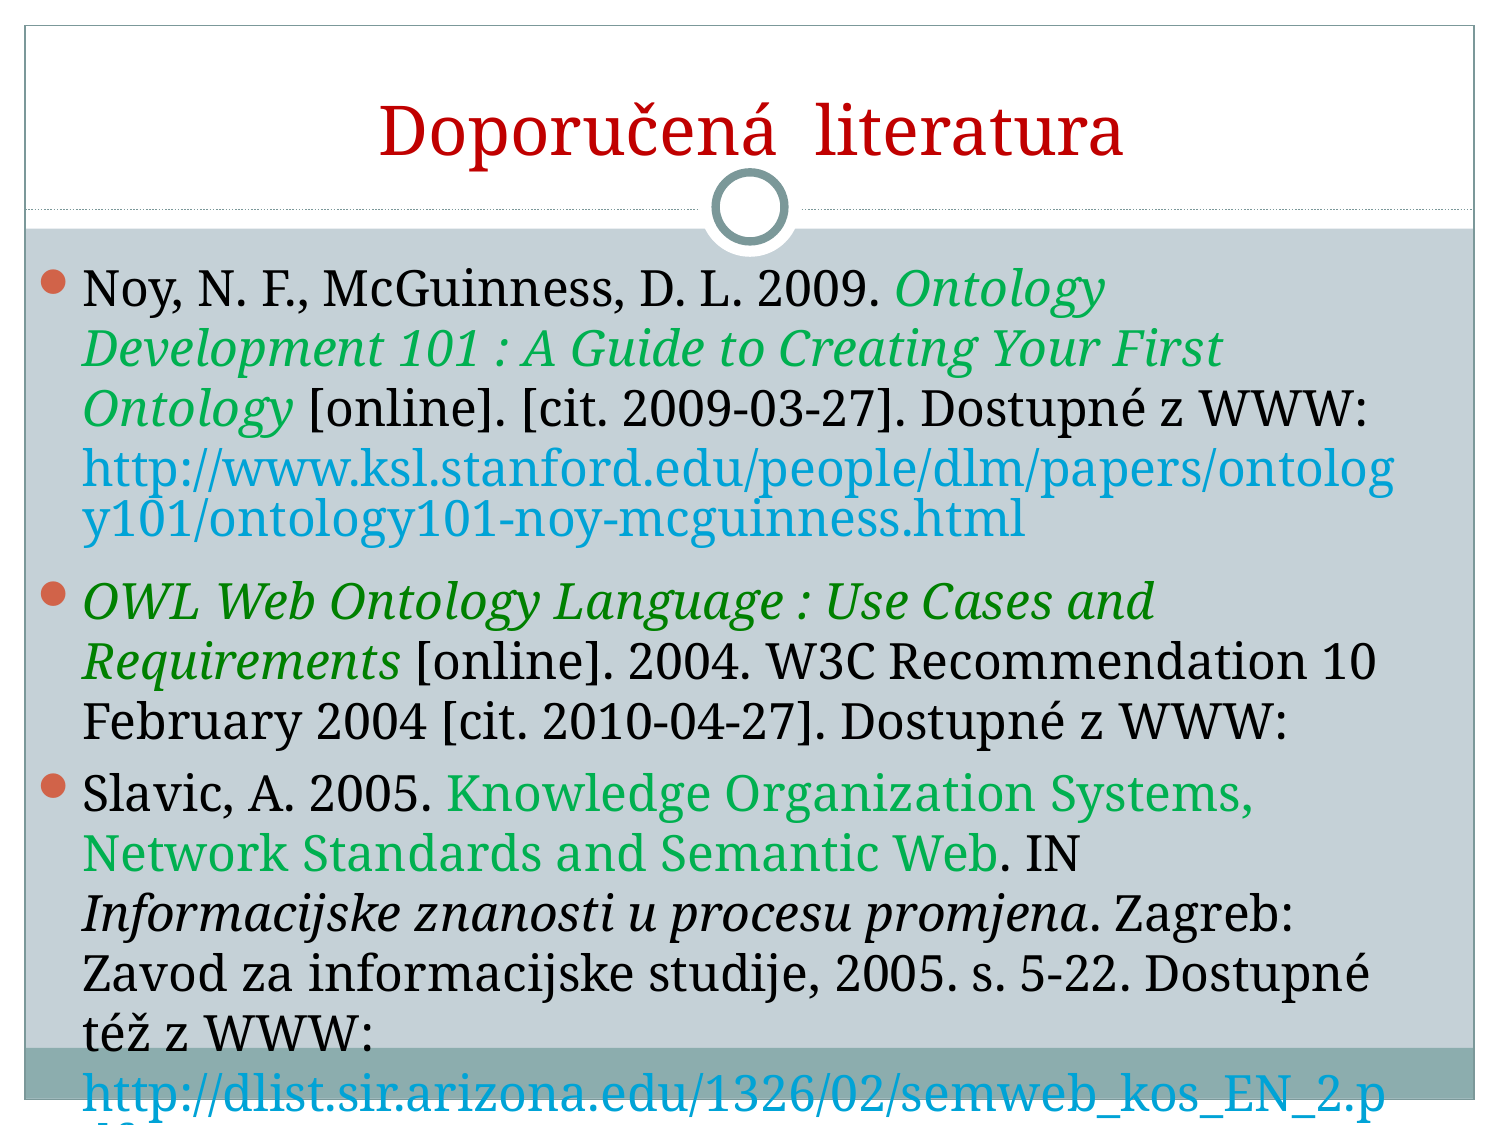

#
Doporučená literatura
Noy, N. F., McGuinness, D. L. 2009. Ontology Development 101 : A Guide to Creating Your First Ontology [online]. [cit. 2009-03-27]. Dostupné z WWW: http://www.ksl.stanford.edu/people/dlm/papers/ontology101/ontology101-noy-mcguinness.html
OWL Web Ontology Language : Use Cases and Requirements [online]. 2004. W3C Recommendation 10 February 2004 [cit. 2010-04-27]. Dostupné z WWW:
Slavic, A. 2005. Knowledge Organization Systems, Network Standards and Semantic Web. IN Informacijske znanosti u procesu promjena. Zagreb: Zavod za informacijske studije, 2005. s. 5-22. Dostupné též z WWW: http://dlist.sir.arizona.edu/1326/02/semweb_kos_EN_2.pdf